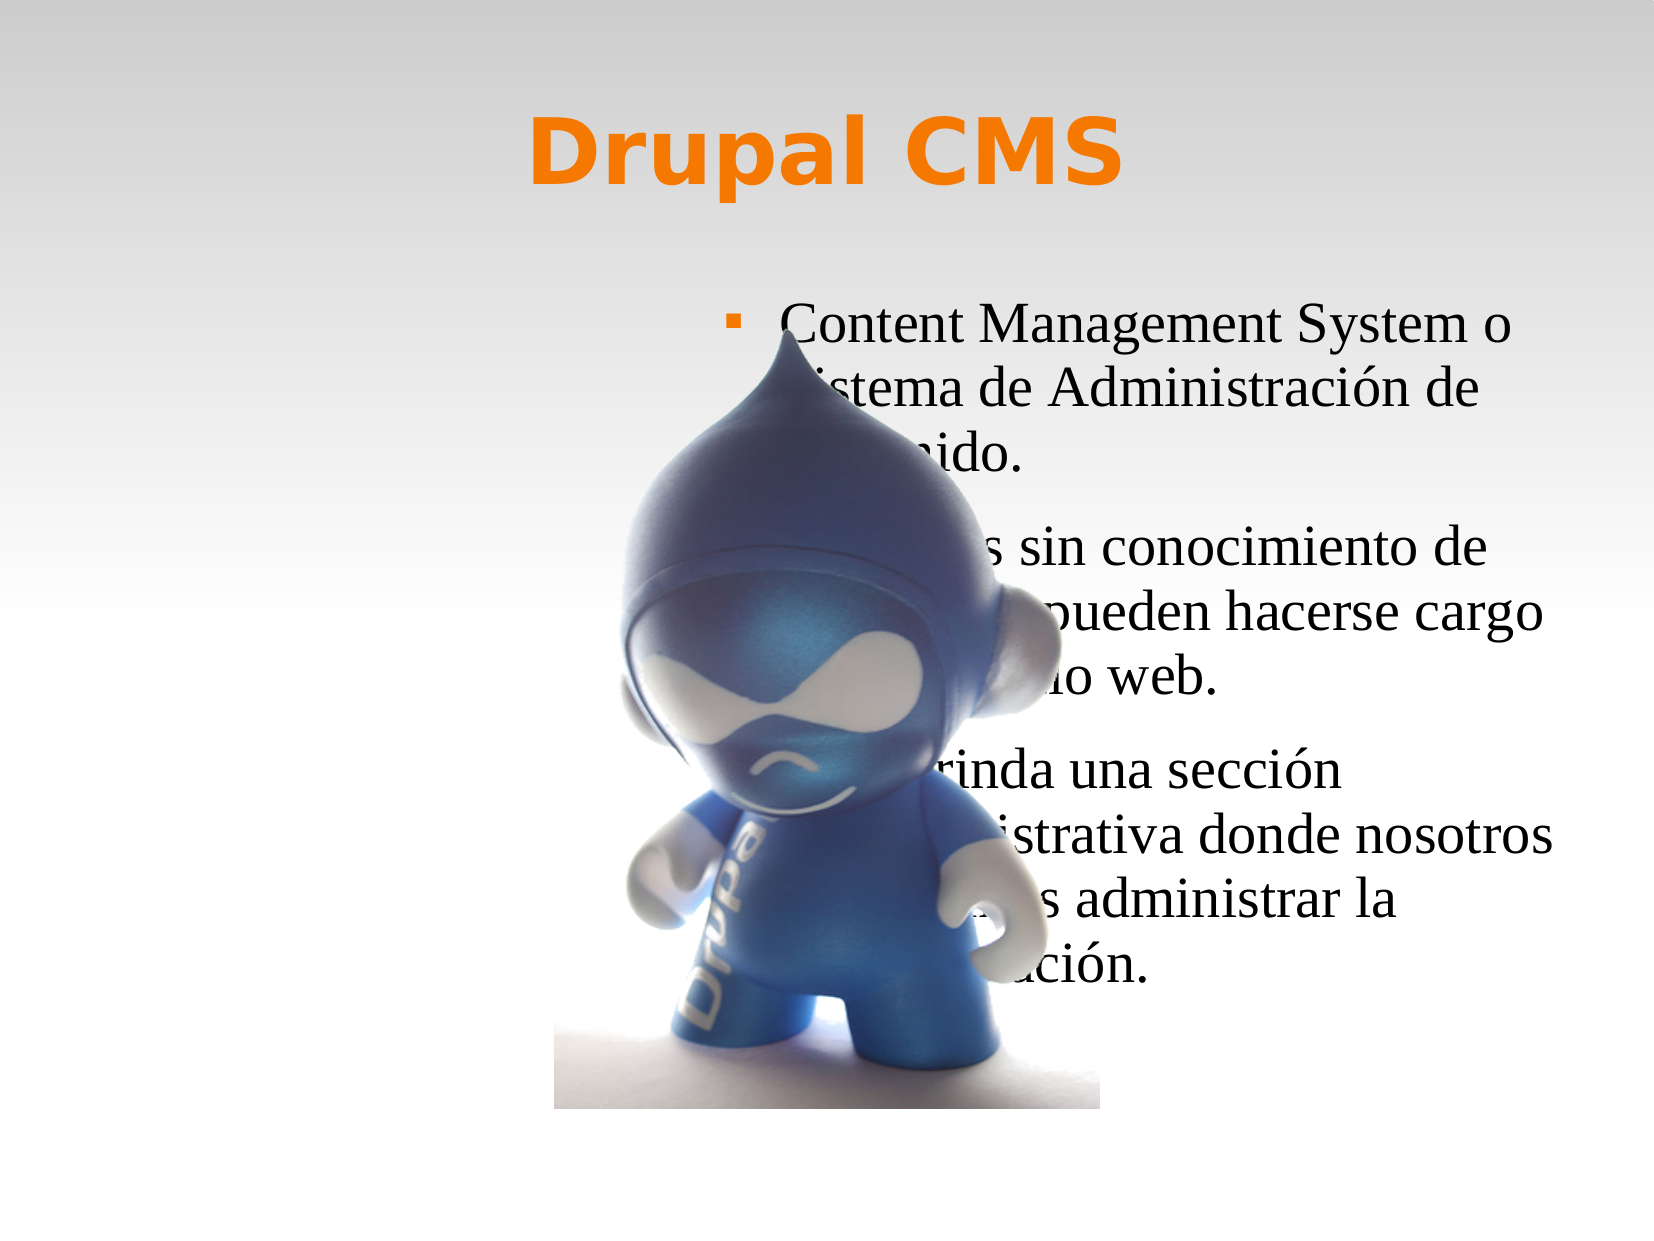

# Drupal CMS
Content Management System o Sistema de Administración de contenido.
Personas sin conocimiento de internet pueden hacerse cargo de un sitio web.
Nos brinda una sección administrativa donde nosotros podemos administrar la información.